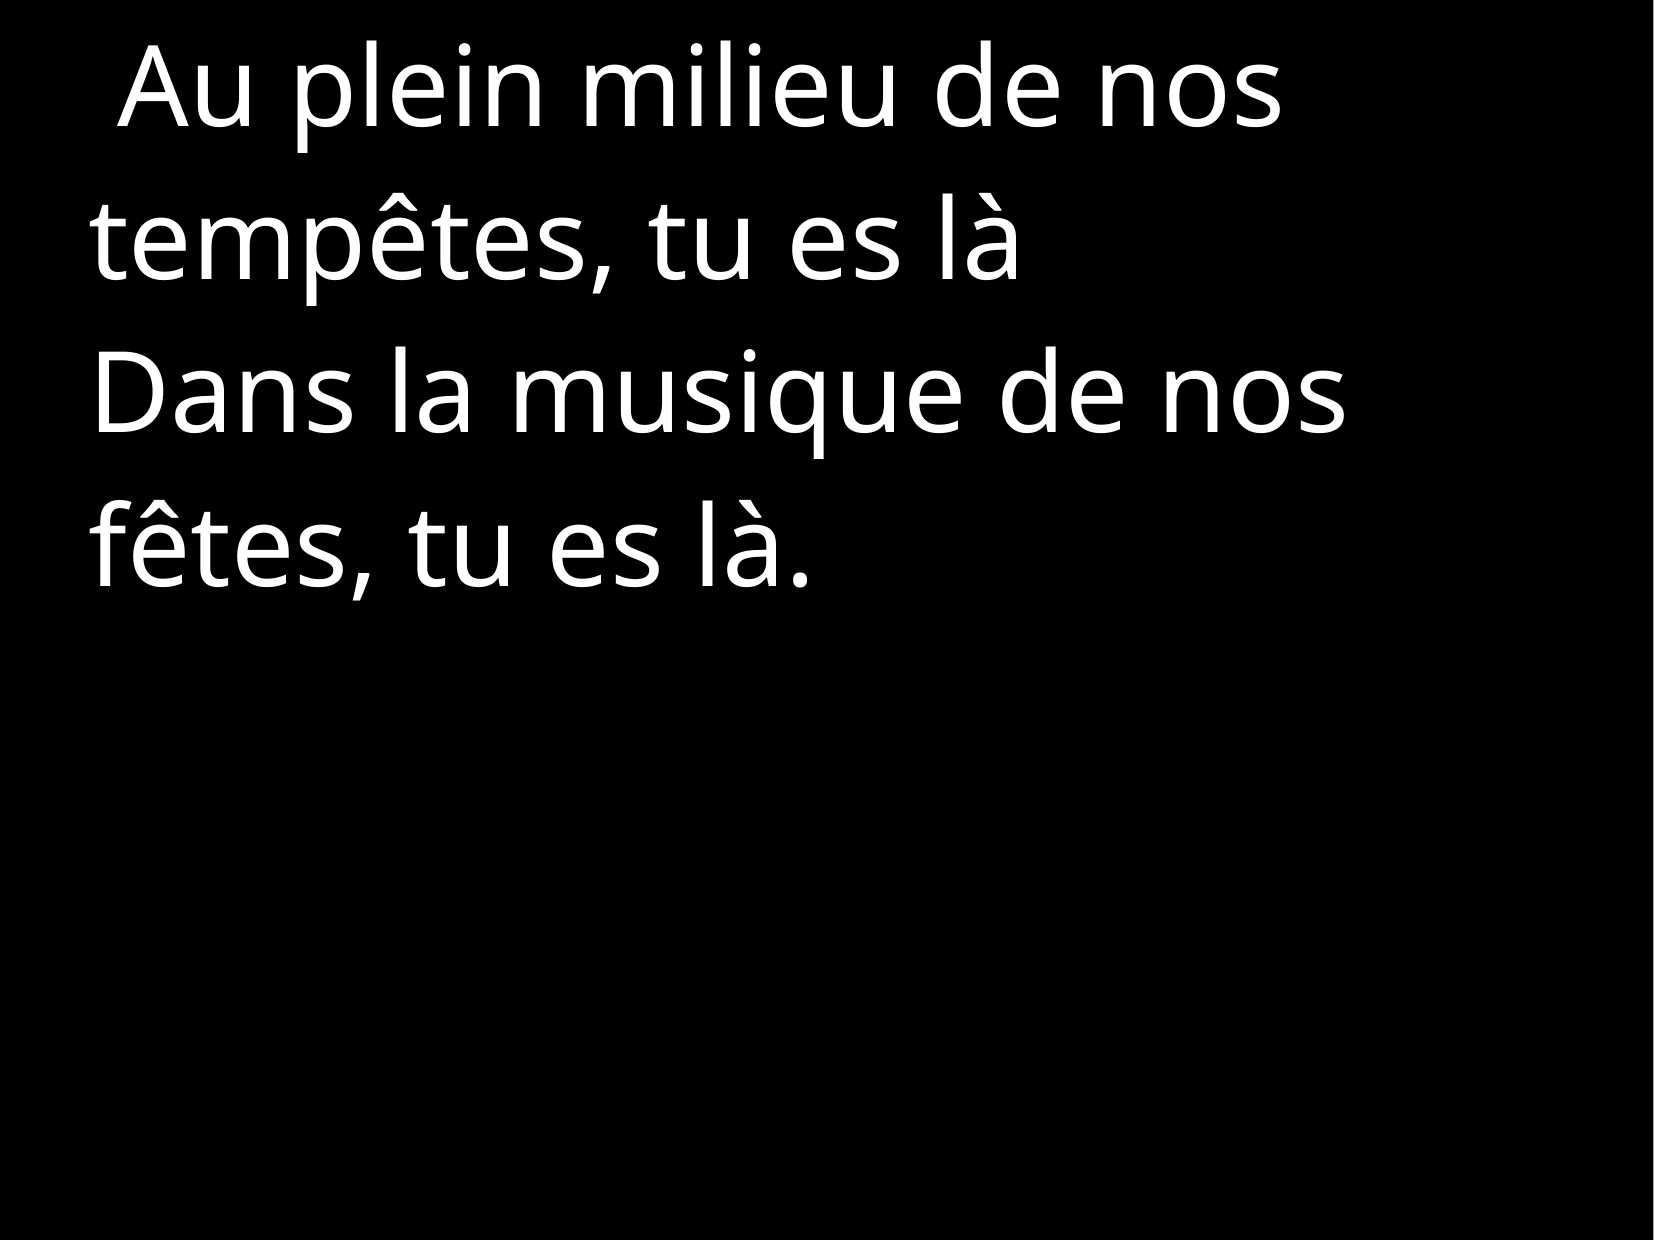

# Au plein milieu de nos tempêtes, tu es là
Dans la musique de nos fêtes, tu es là.